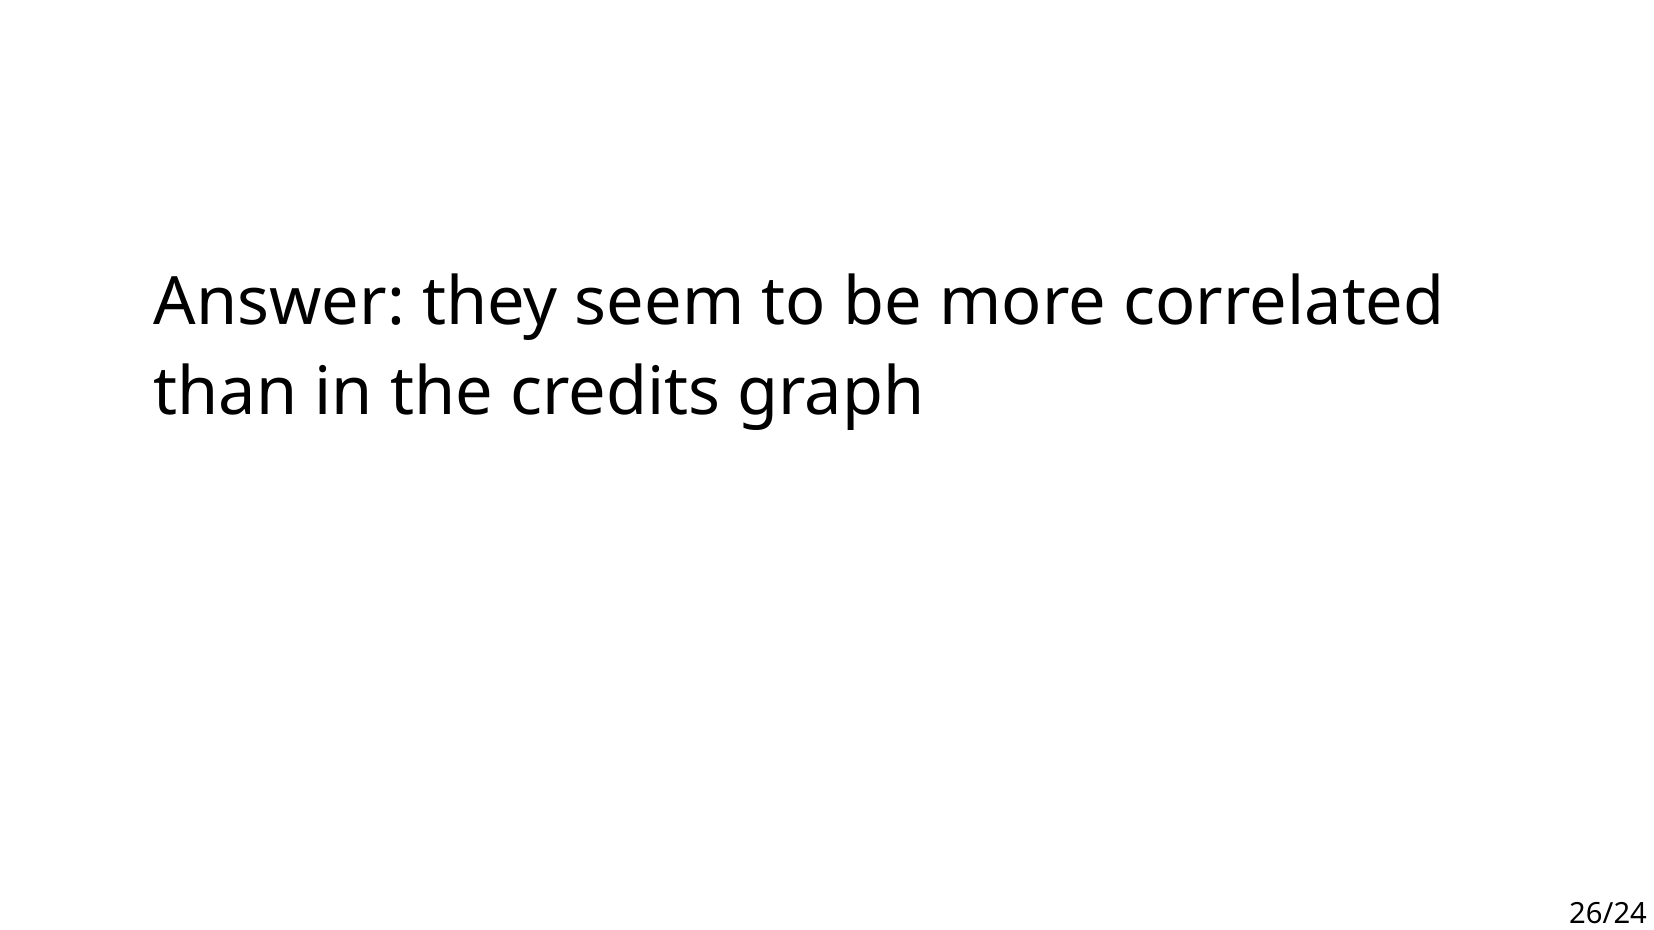

# Answer: they seem to be more correlated than in the credits graph
26